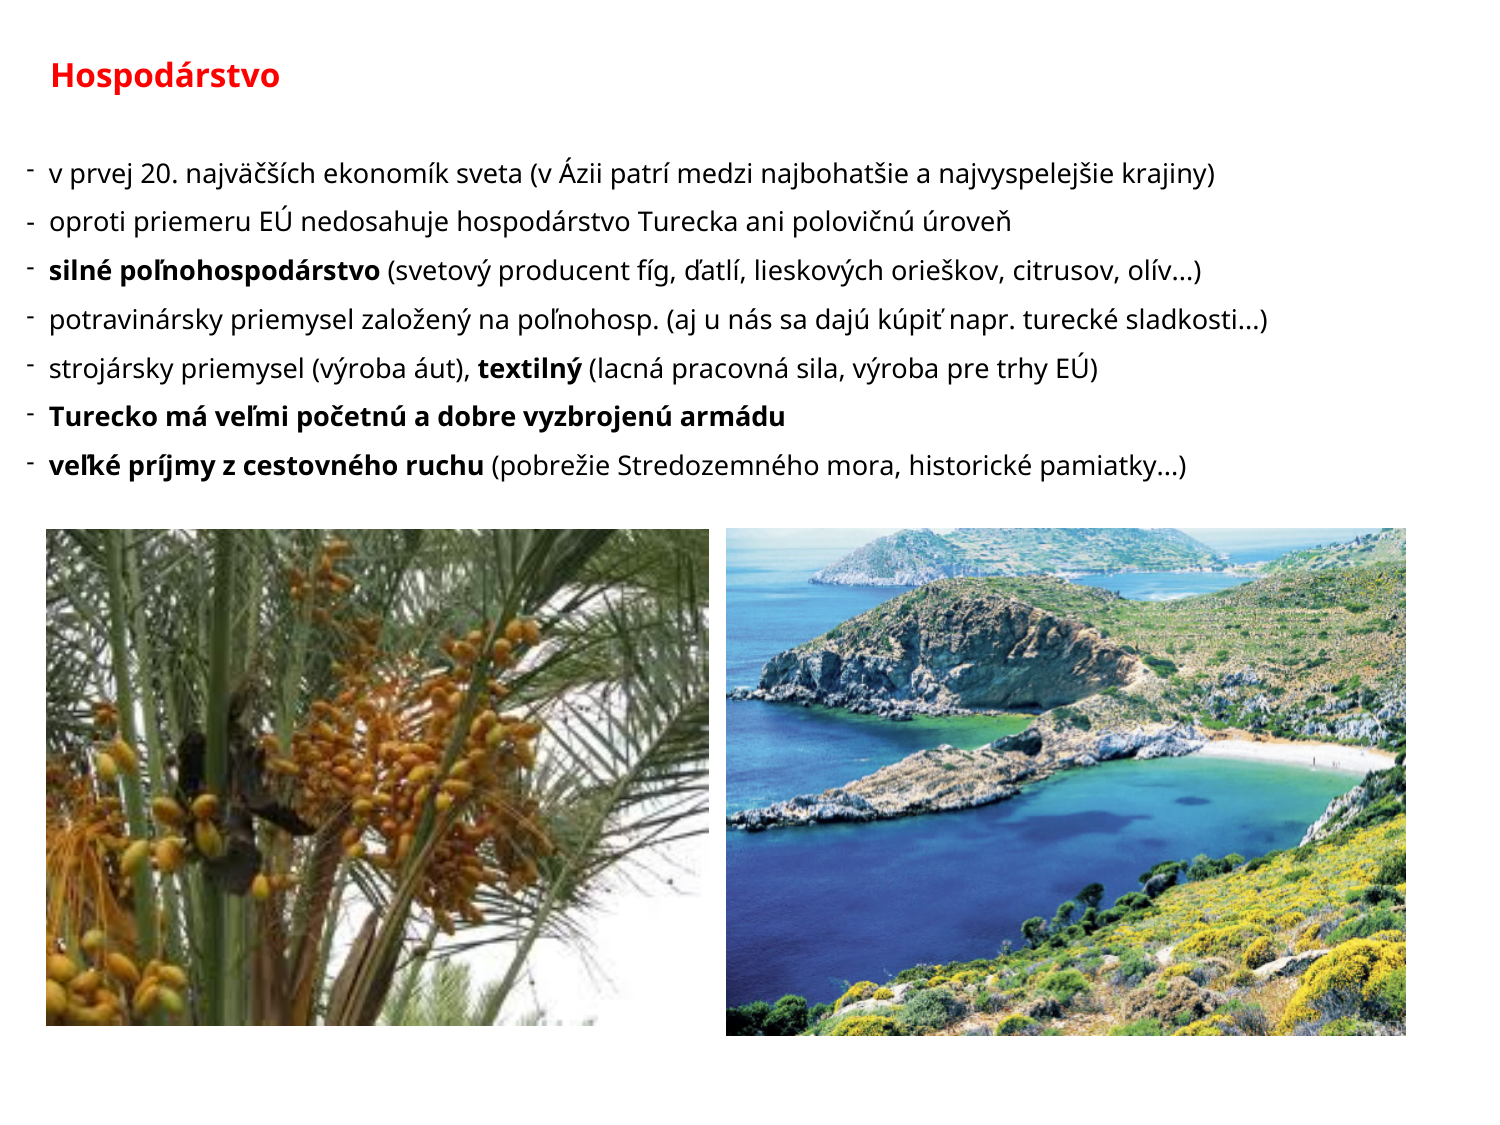

Hospodárstvo
 v prvej 20. najväčších ekonomík sveta (v Ázii patrí medzi najbohatšie a najvyspelejšie krajiny)
- oproti priemeru EÚ nedosahuje hospodárstvo Turecka ani polovičnú úroveň
 silné poľnohospodárstvo (svetový producent fíg, ďatlí, lieskových orieškov, citrusov, olív...)
 potravinársky priemysel založený na poľnohosp. (aj u nás sa dajú kúpiť napr. turecké sladkosti...)
 strojársky priemysel (výroba áut), textilný (lacná pracovná sila, výroba pre trhy EÚ)
 Turecko má veľmi početnú a dobre vyzbrojenú armádu
 veľké príjmy z cestovného ruchu (pobrežie Stredozemného mora, historické pamiatky...)